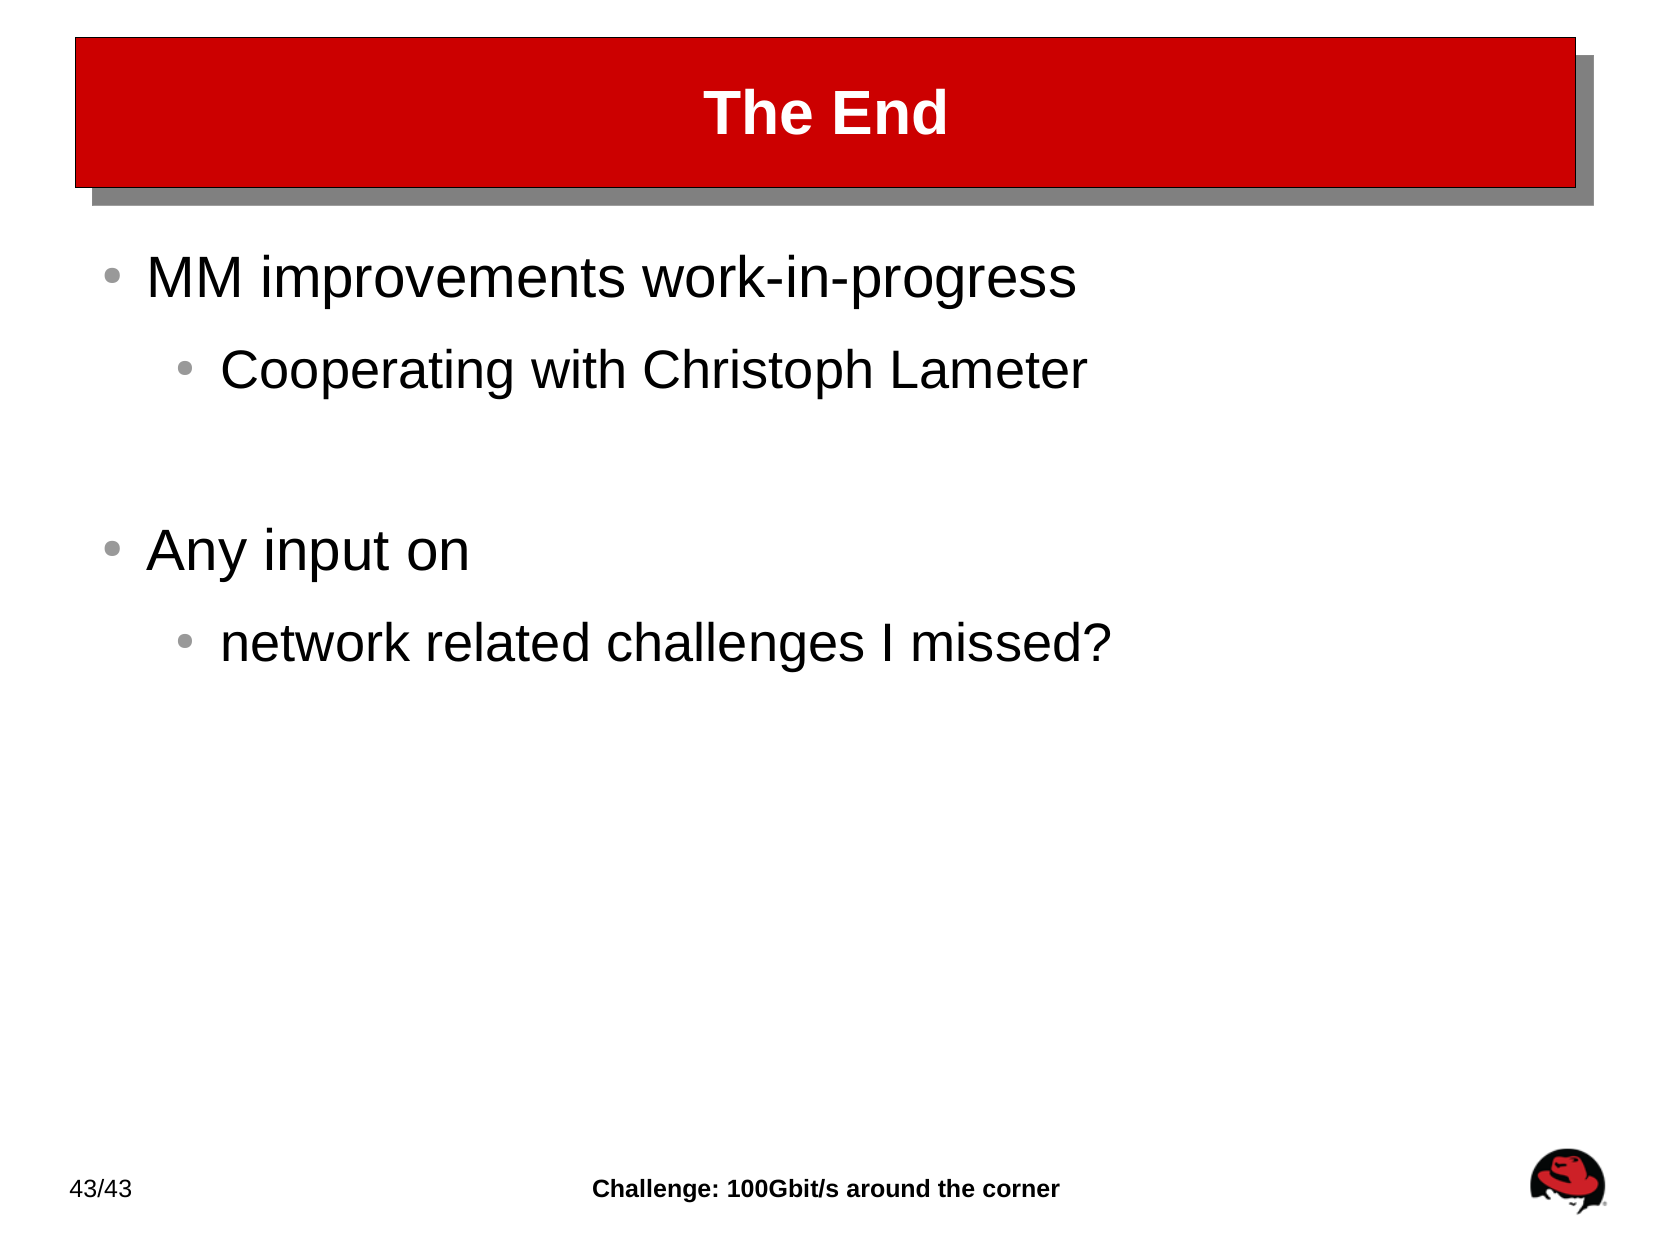

# The End
MM improvements work-in-progress
Cooperating with Christoph Lameter
Any input on
network related challenges I missed?